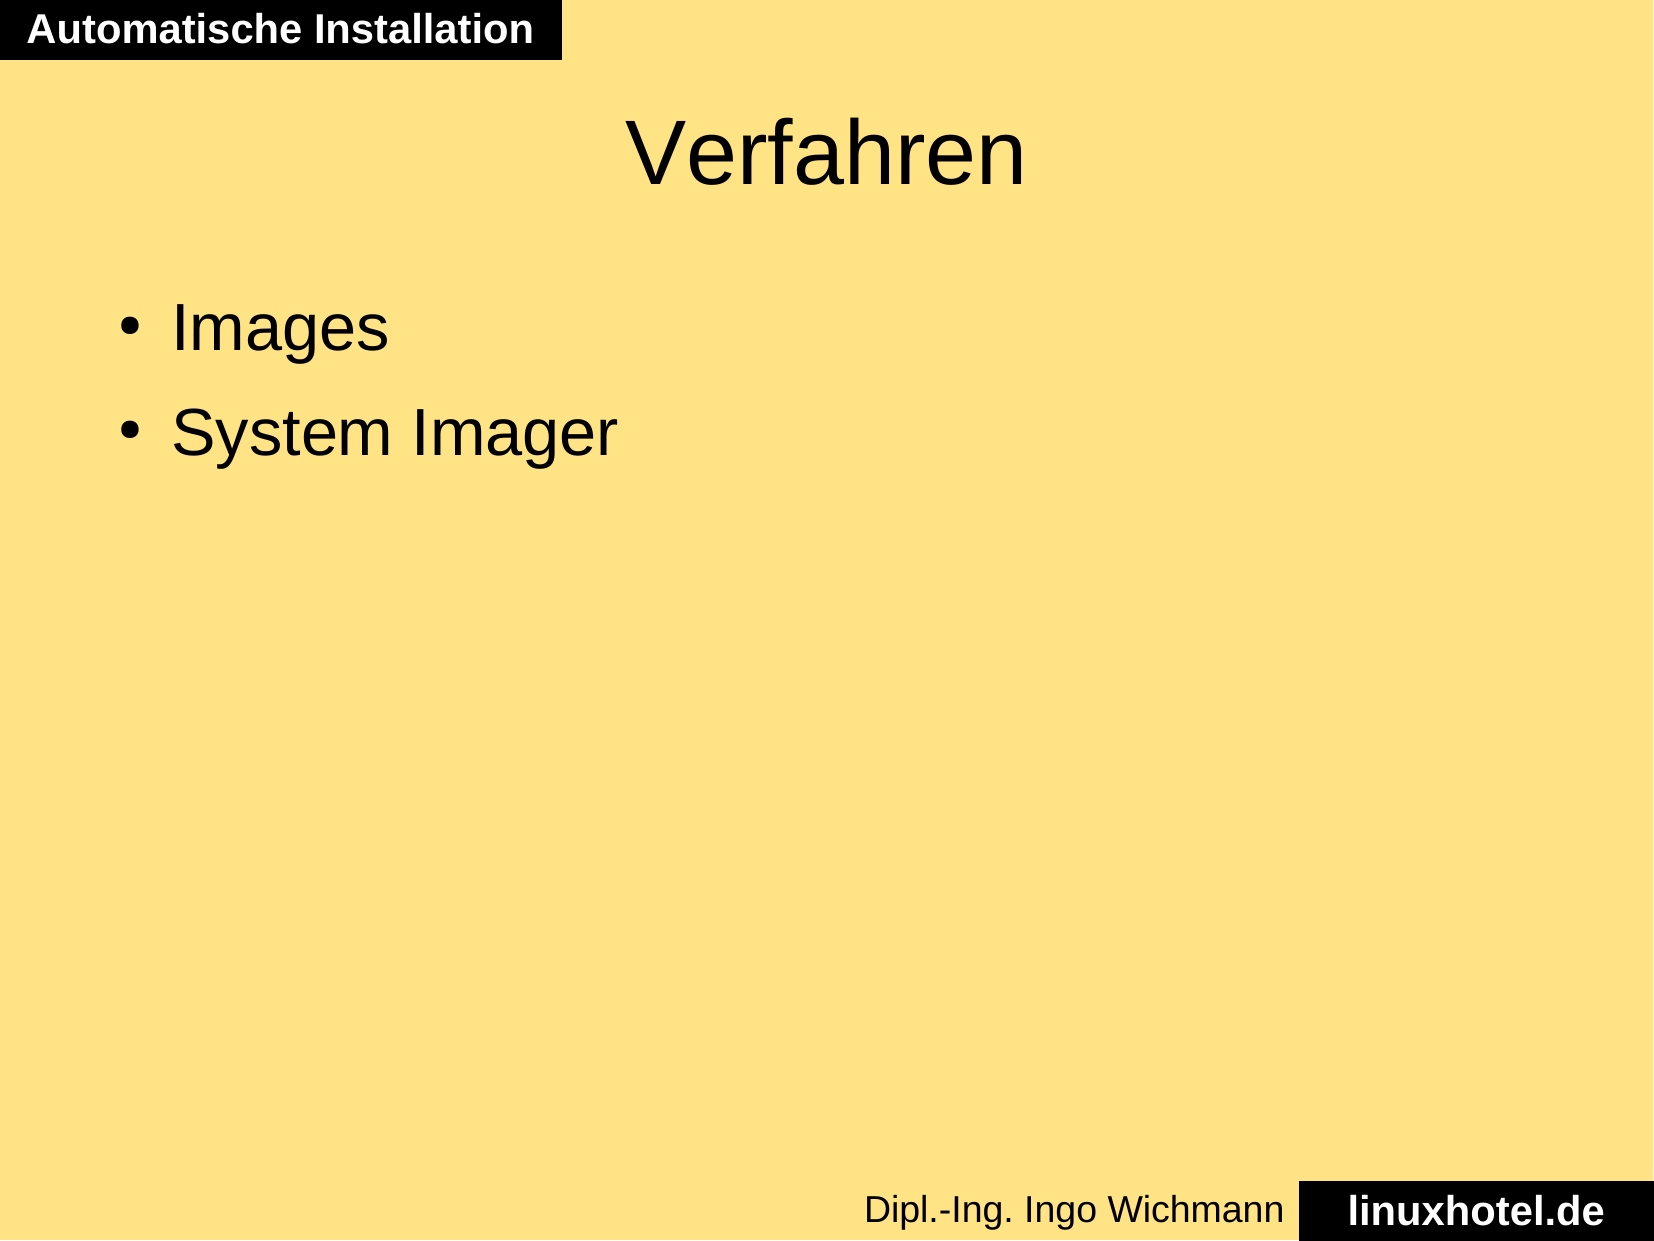

Automatische Installation
# Verfahren
Images
System Imager
Dipl.-Ing. Ingo Wichmann
linuxhotel.de